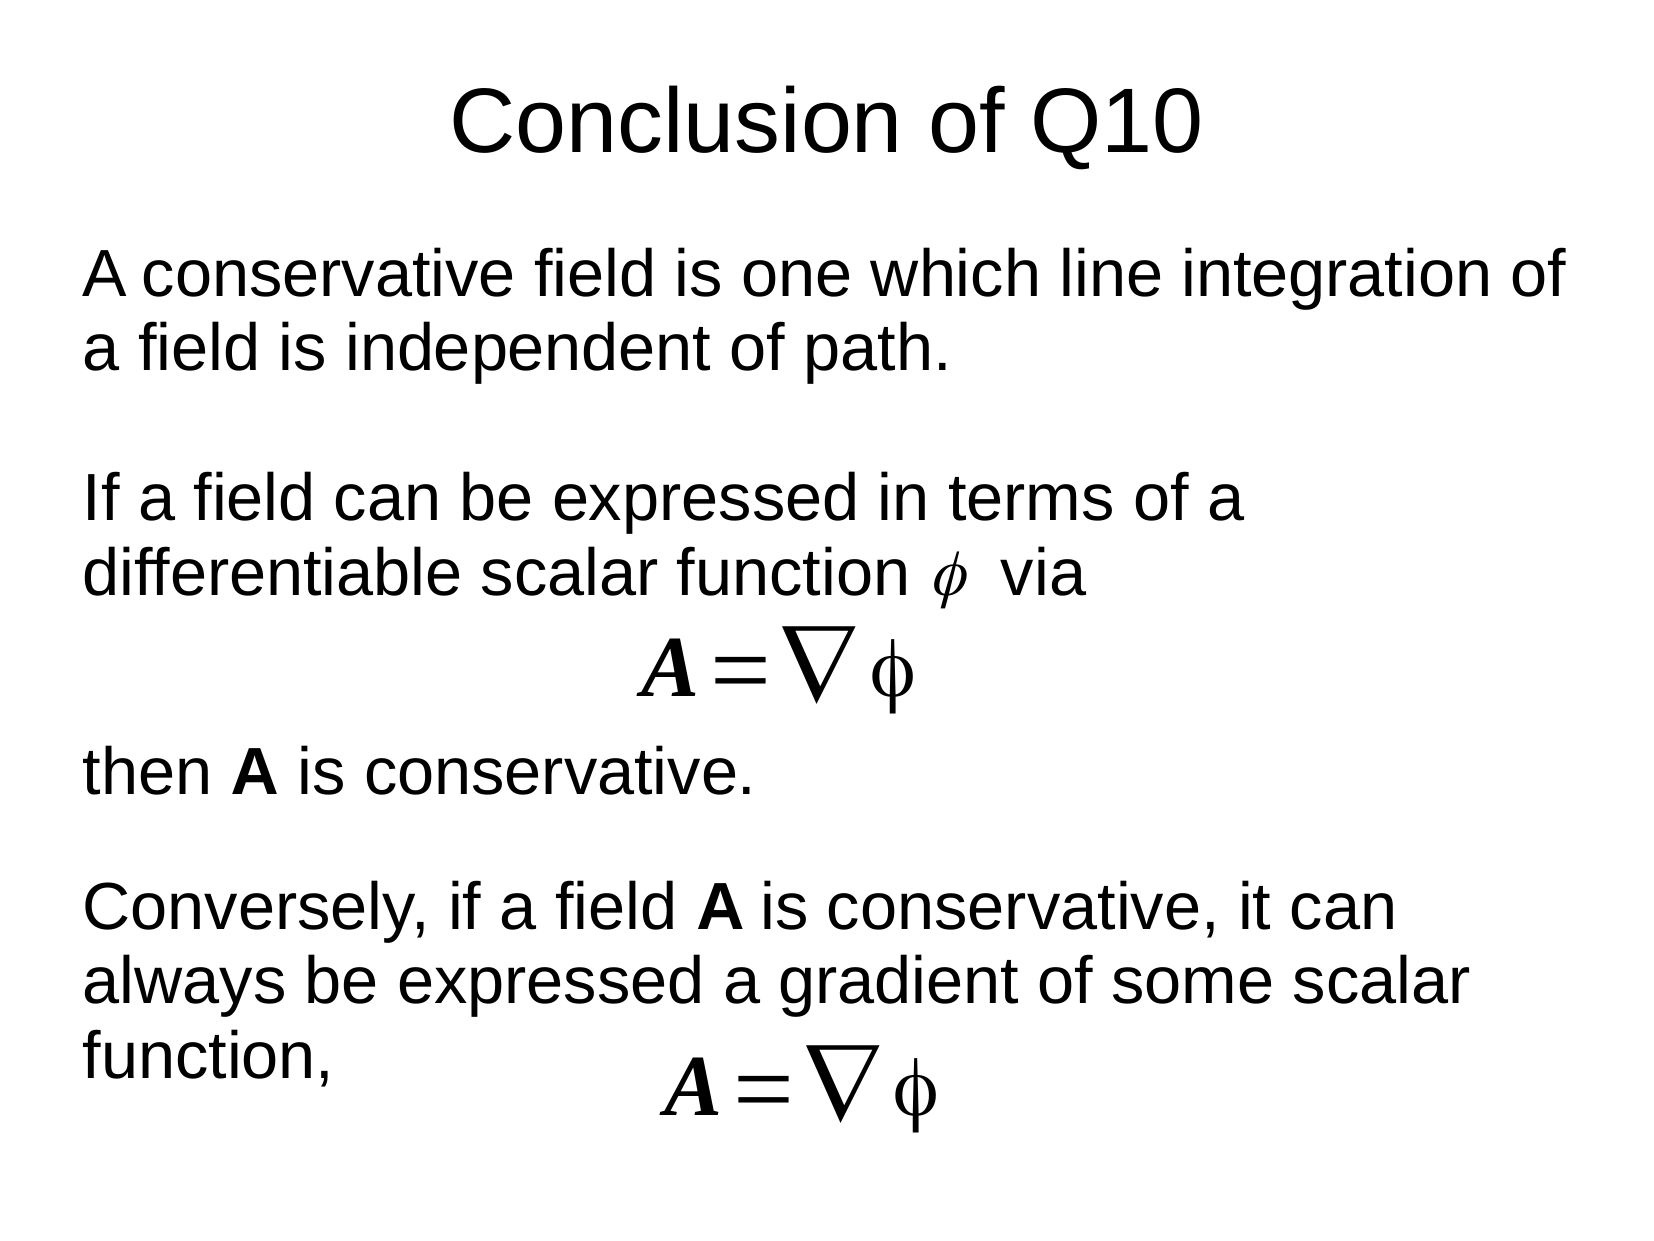

# Conclusion of Q10
A conservative field is one which line integration of a field is independent of path.
If a field can be expressed in terms of a differentiable scalar function f via
then A is conservative.
Conversely, if a field A is conservative, it can always be expressed a gradient of some scalar function,